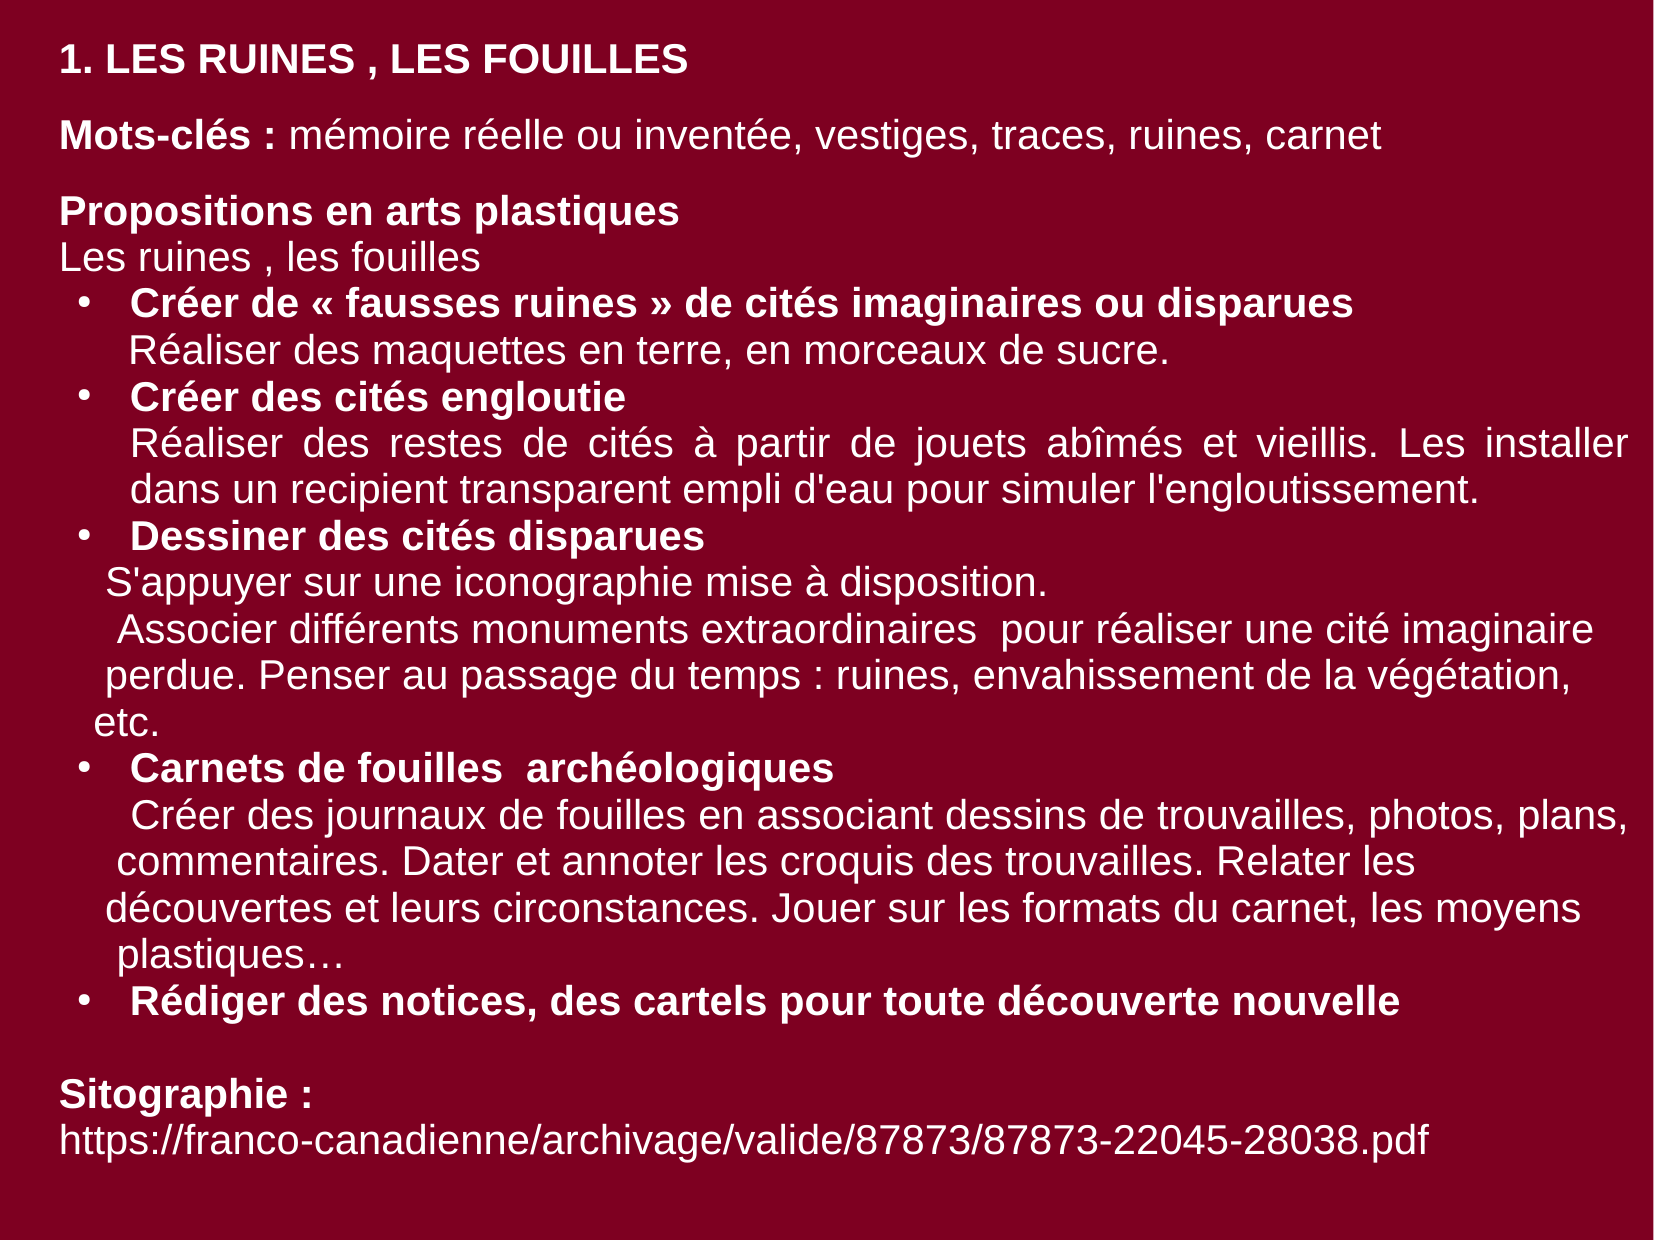

# 1. LES RUINES , LES FOUILLES
Mots-clés : mémoire réelle ou inventée, vestiges, traces, ruines, carnet
Propositions en arts plastiques
Les ruines , les fouilles
Créer de « fausses ruines » de cités imaginaires ou disparues
 Réaliser des maquettes en terre, en morceaux de sucre.
Créer des cités engloutie
Réaliser des restes de cités à partir de jouets abîmés et vieillis. Les installer dans un recipient transparent empli d'eau pour simuler l'engloutissement.
Dessiner des cités disparues
 S'appuyer sur une iconographie mise à disposition.
 Associer différents monuments extraordinaires pour réaliser une cité imaginaire perdue. Penser au passage du temps : ruines, envahissement de la végétation, etc.
Carnets de fouilles archéologiques
 Créer des journaux de fouilles en associant dessins de trouvailles, photos, plans, commentaires. Dater et annoter les croquis des trouvailles. Relater les
 découvertes et leurs circonstances. Jouer sur les formats du carnet, les moyens
 plastiques…
Rédiger des notices, des cartels pour toute découverte nouvelle
Sitographie :
https://franco-canadienne/archivage/valide/87873/87873-22045-28038.pdf